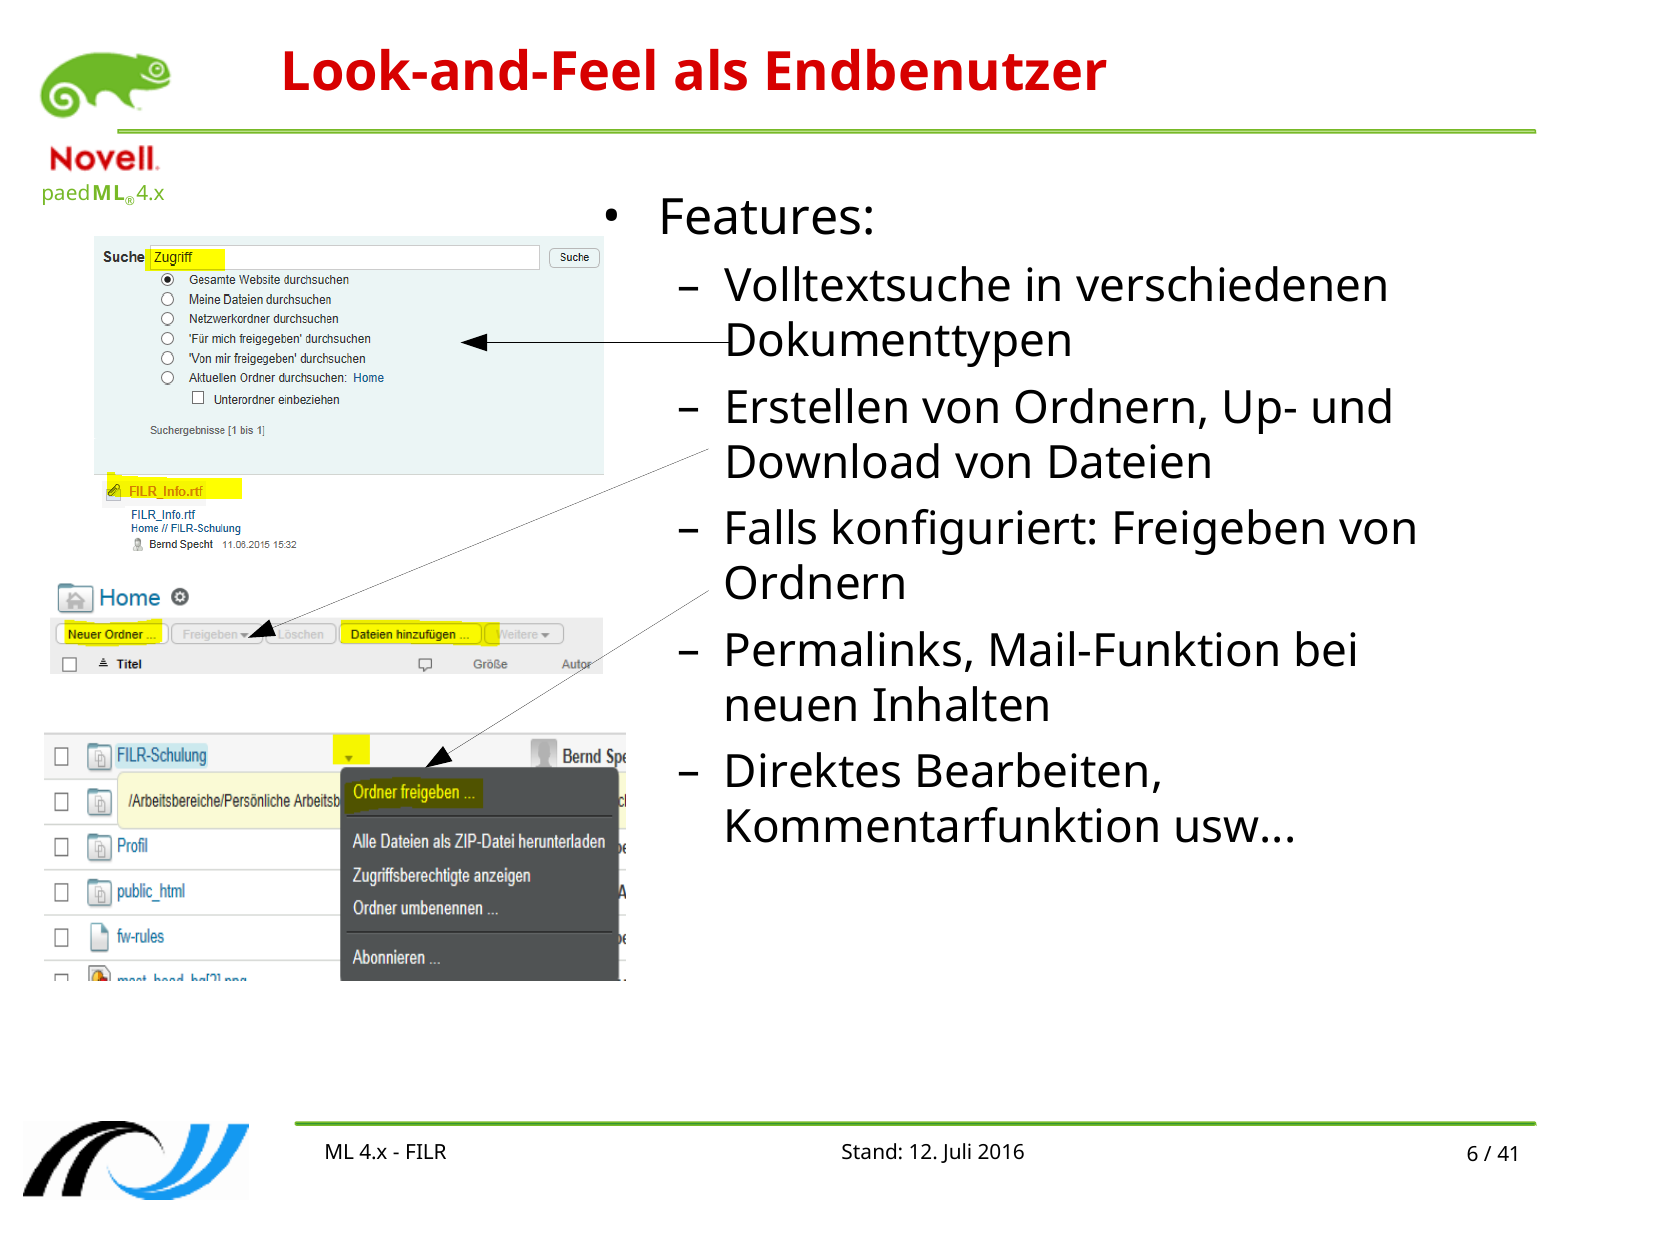

# Look-and-Feel als Endbenutzer
Features:
Volltextsuche in verschiedenen Dokumenttypen
Erstellen von Ordnern, Up- und Download von Dateien
Falls konfiguriert: Freigeben von Ordnern
Permalinks, Mail-Funktion bei neuen Inhalten
Direktes Bearbeiten, Kommentarfunktion usw...
ML 4.x - FILR
12. Juli 2016
6